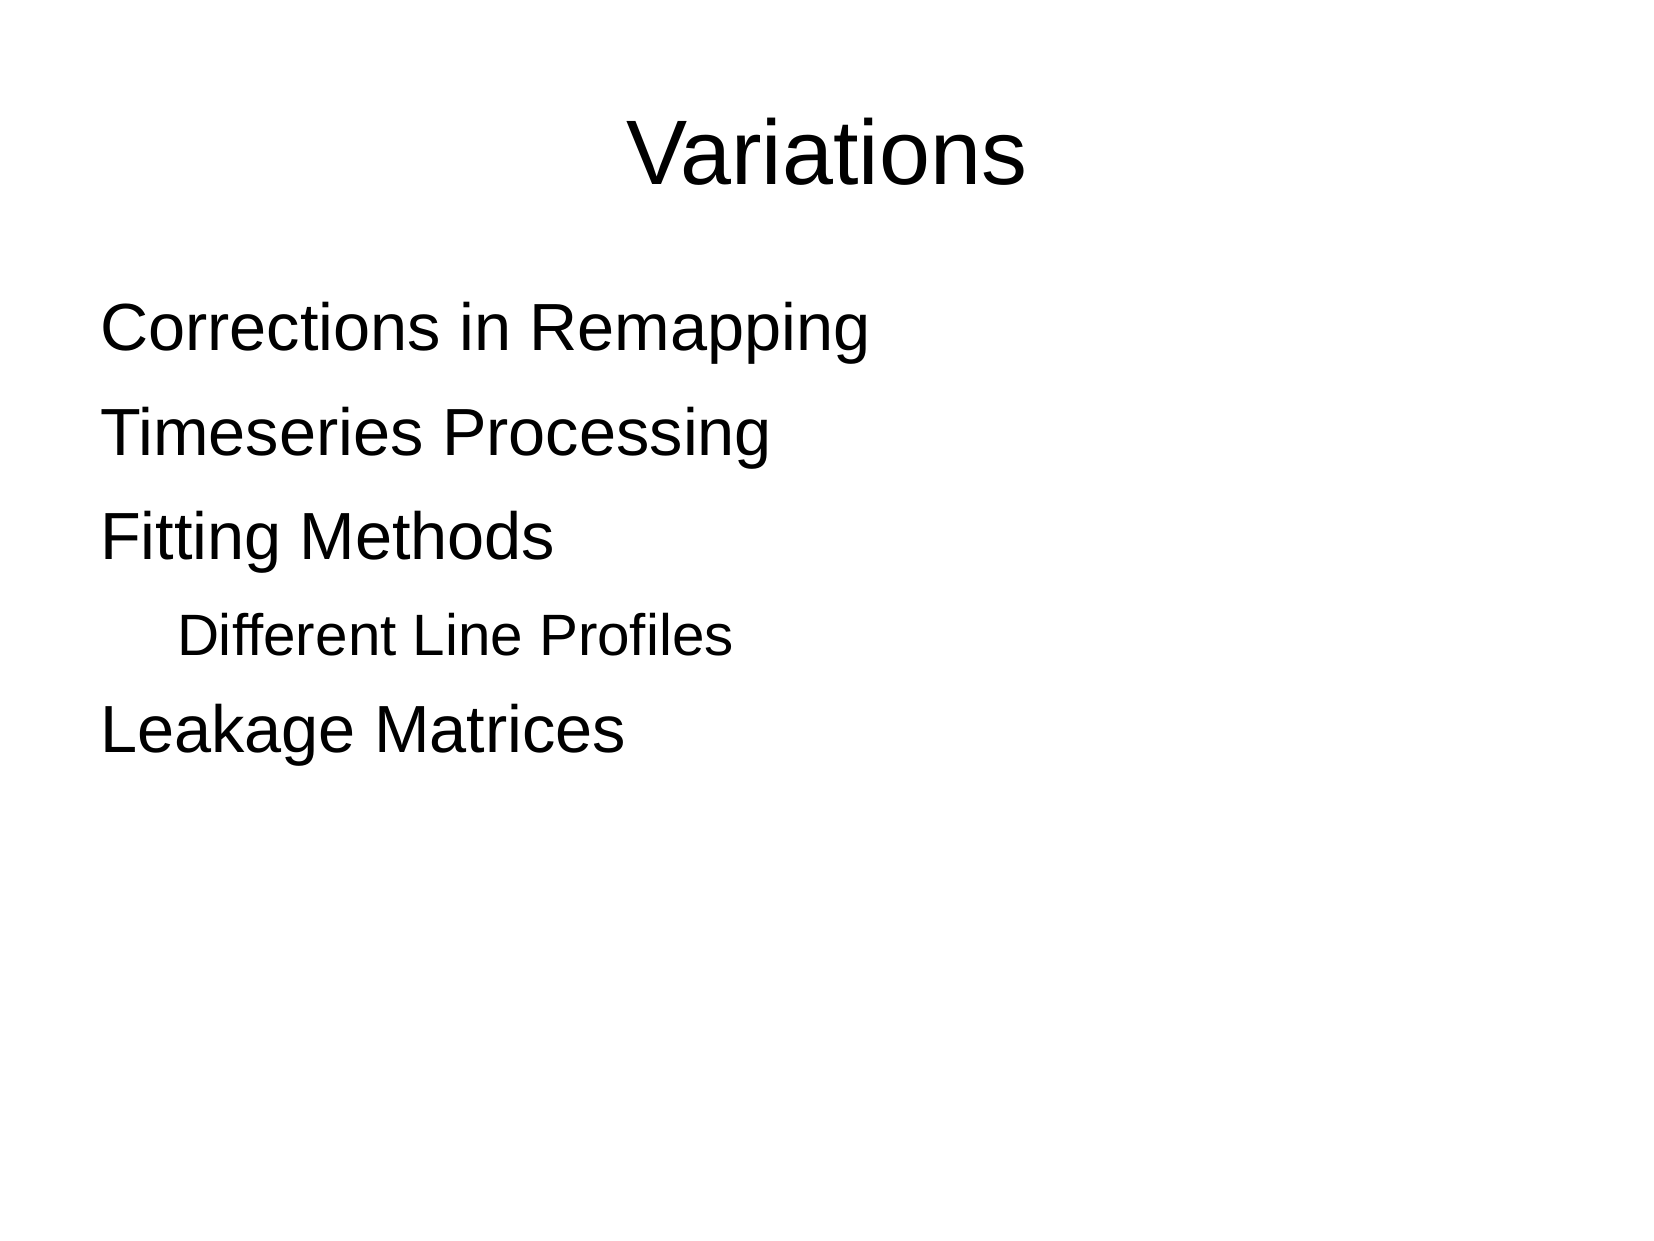

# Variations
Corrections in Remapping
Timeseries Processing
Fitting Methods
Different Line Profiles
Leakage Matrices